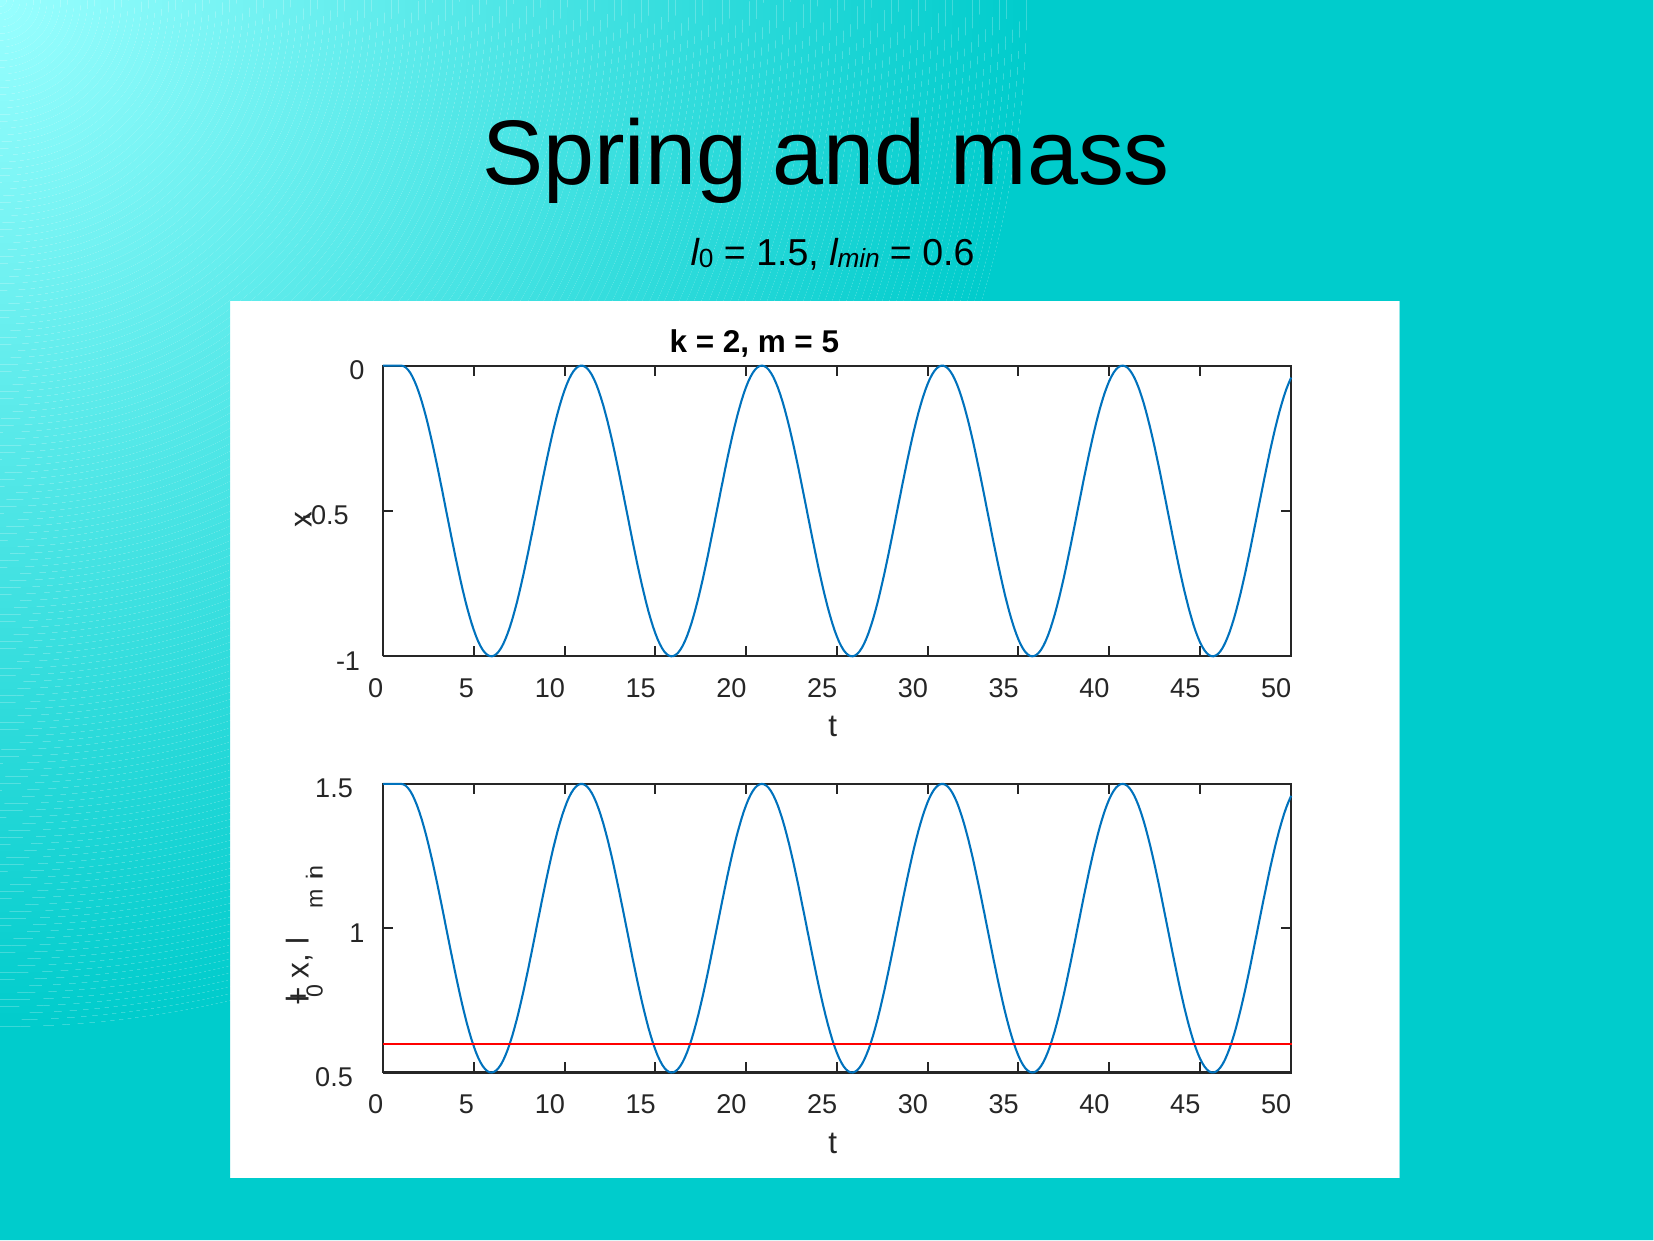

# Spring and mass
l0 = 1.5, lmin = 0.6